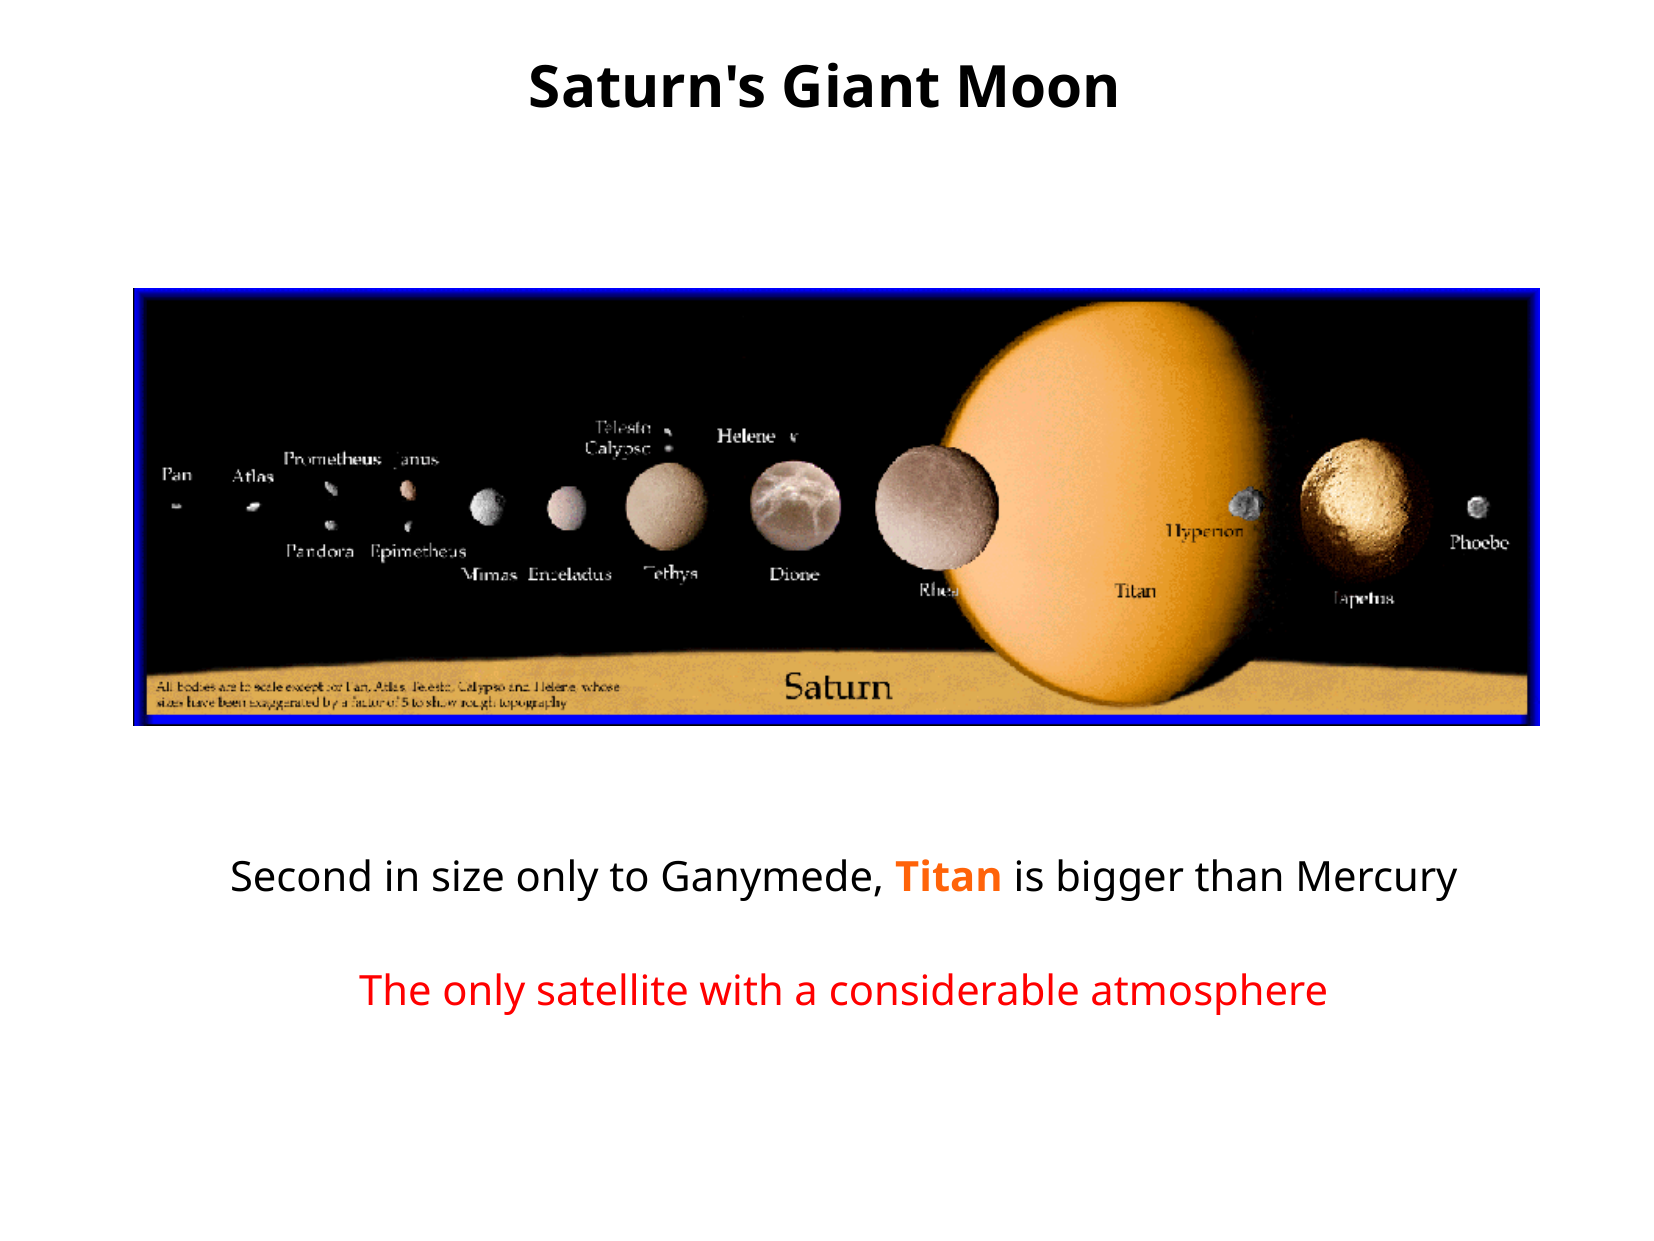

Saturn's Giant Moon
Second in size only to Ganymede, Titan is bigger than Mercury
The only satellite with a considerable atmosphere